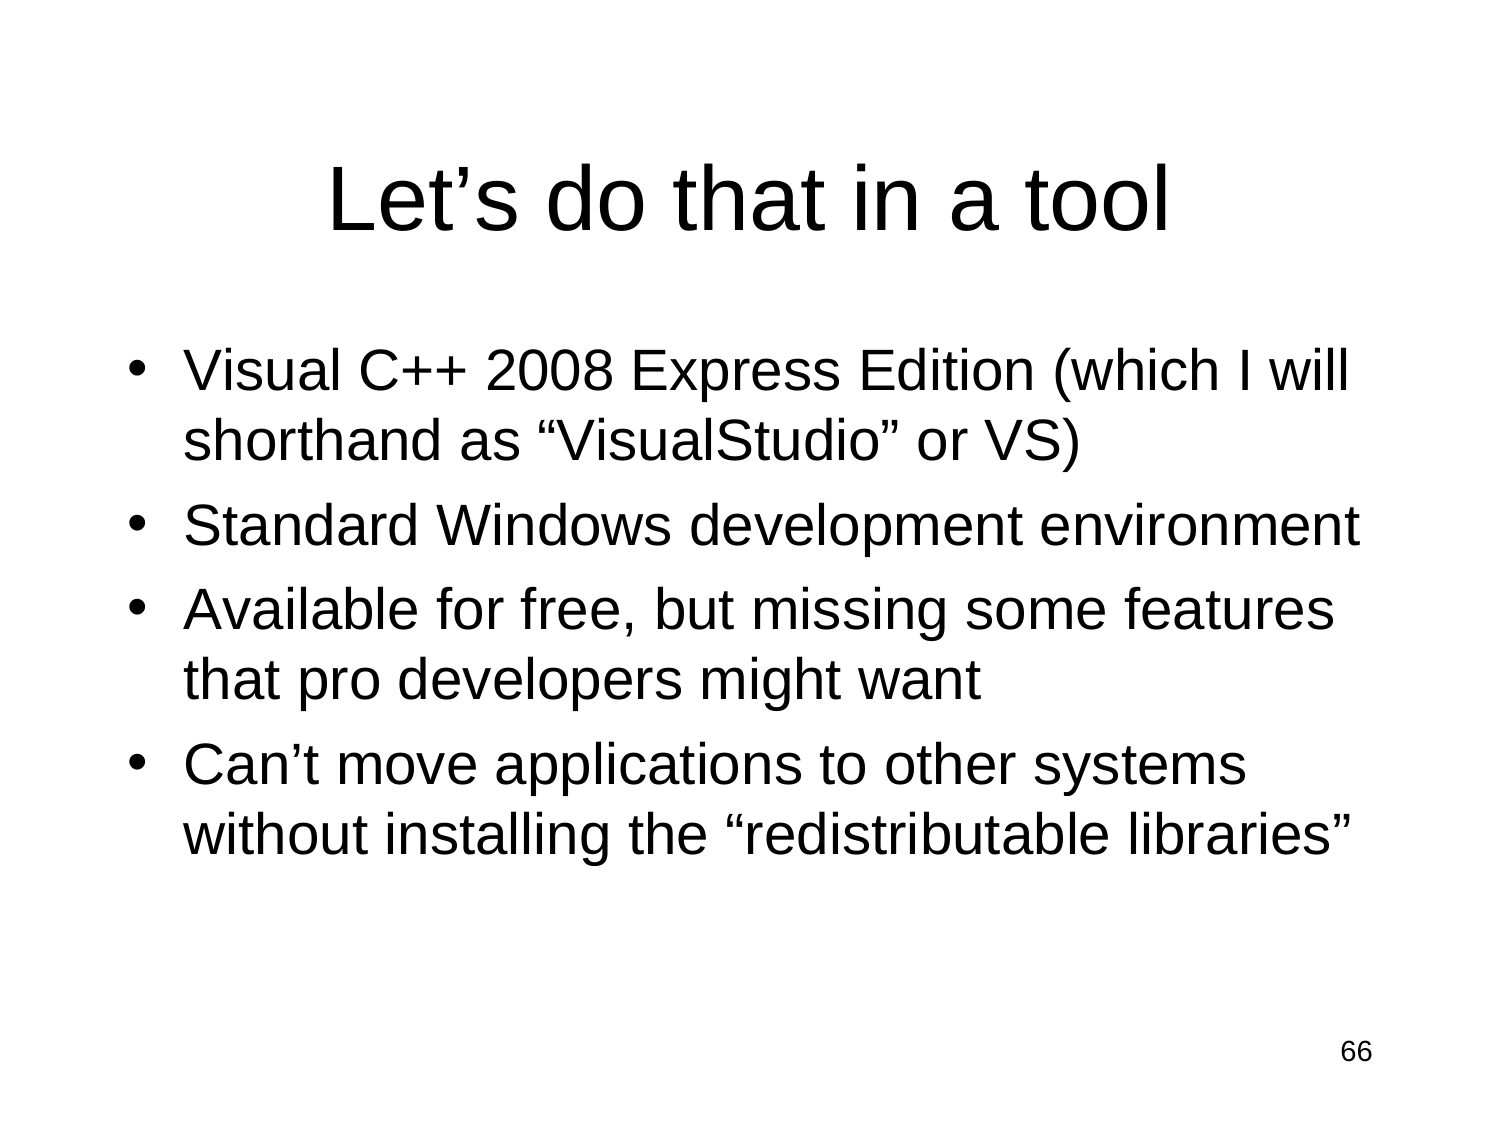

# Let’s do that in a tool
Visual C++ 2008 Express Edition (which I will shorthand as “VisualStudio” or VS)
Standard Windows development environment
Available for free, but missing some features that pro developers might want
Can’t move applications to other systems without installing the “redistributable libraries”